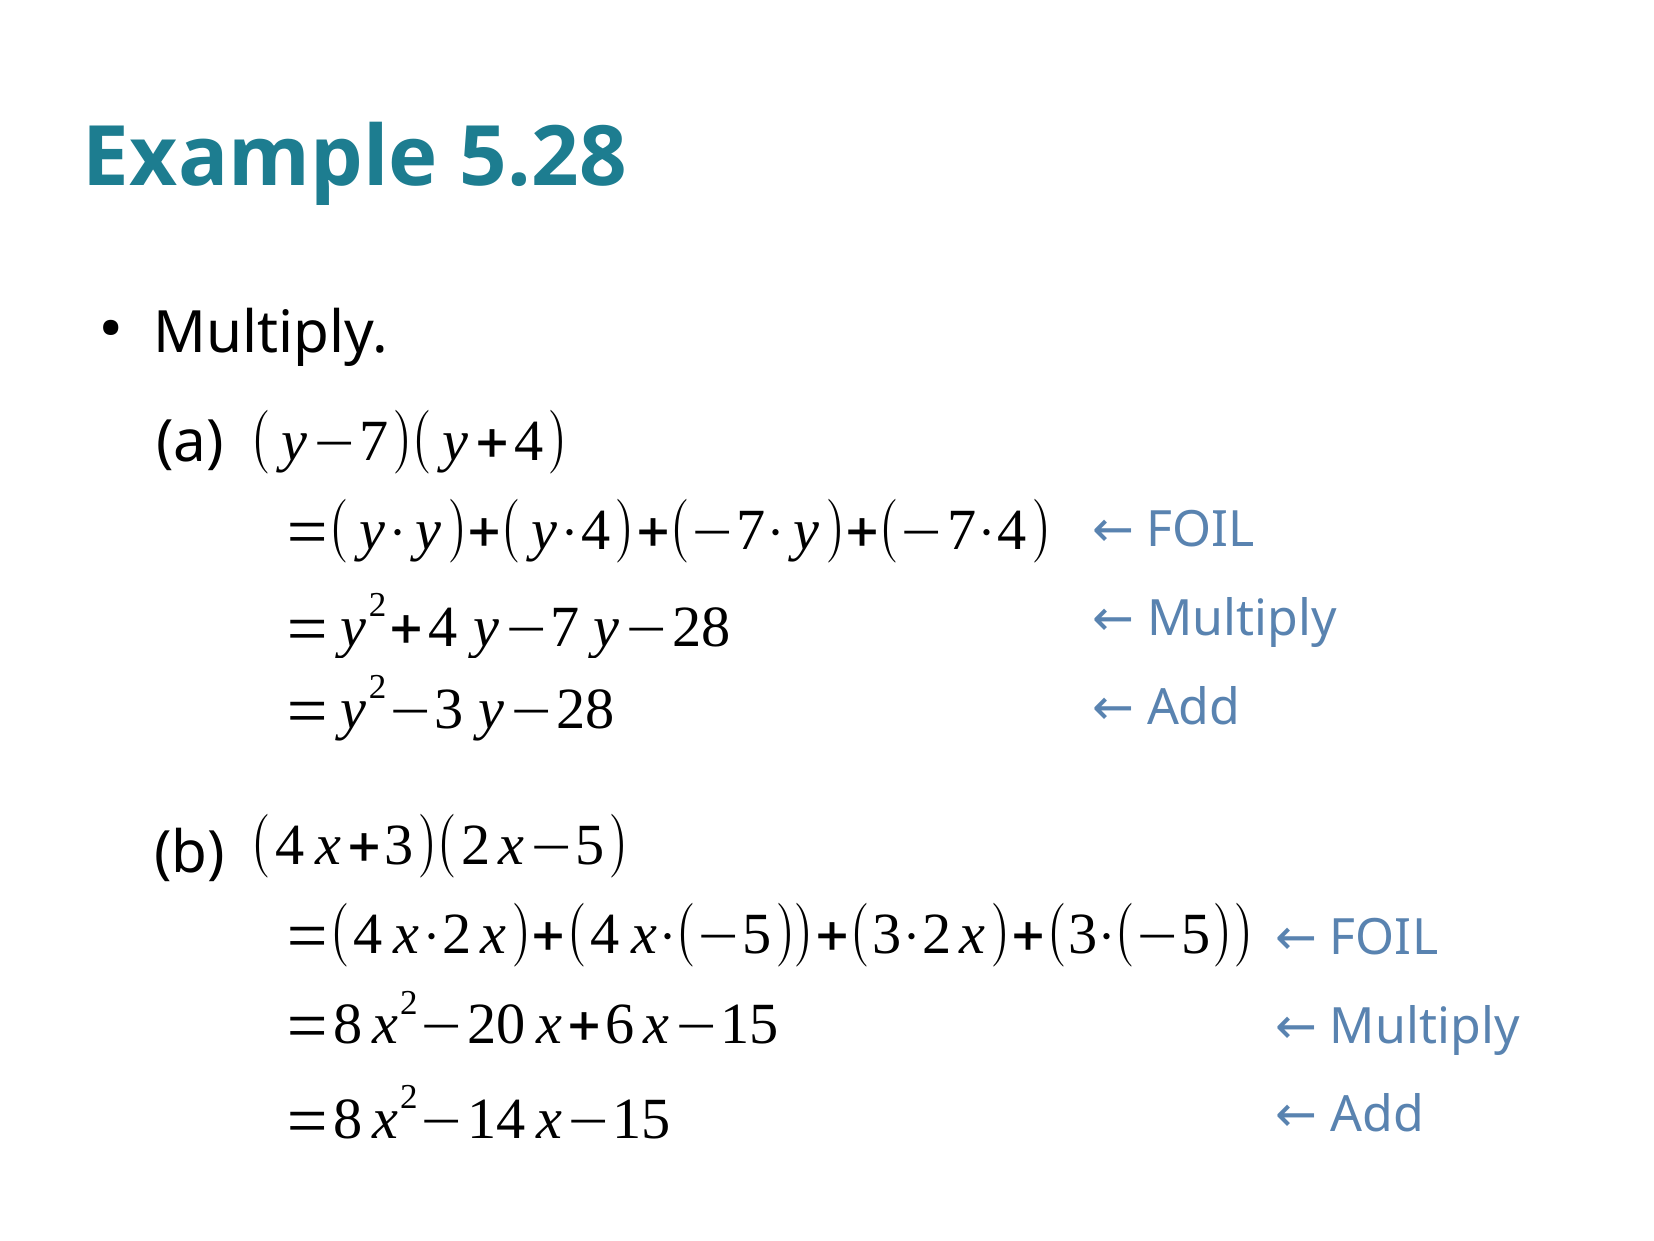

# Example 5.28
Multiply.
(a)
← FOIL
← Multiply
← Add
(b)
← FOIL
← Multiply
← Add